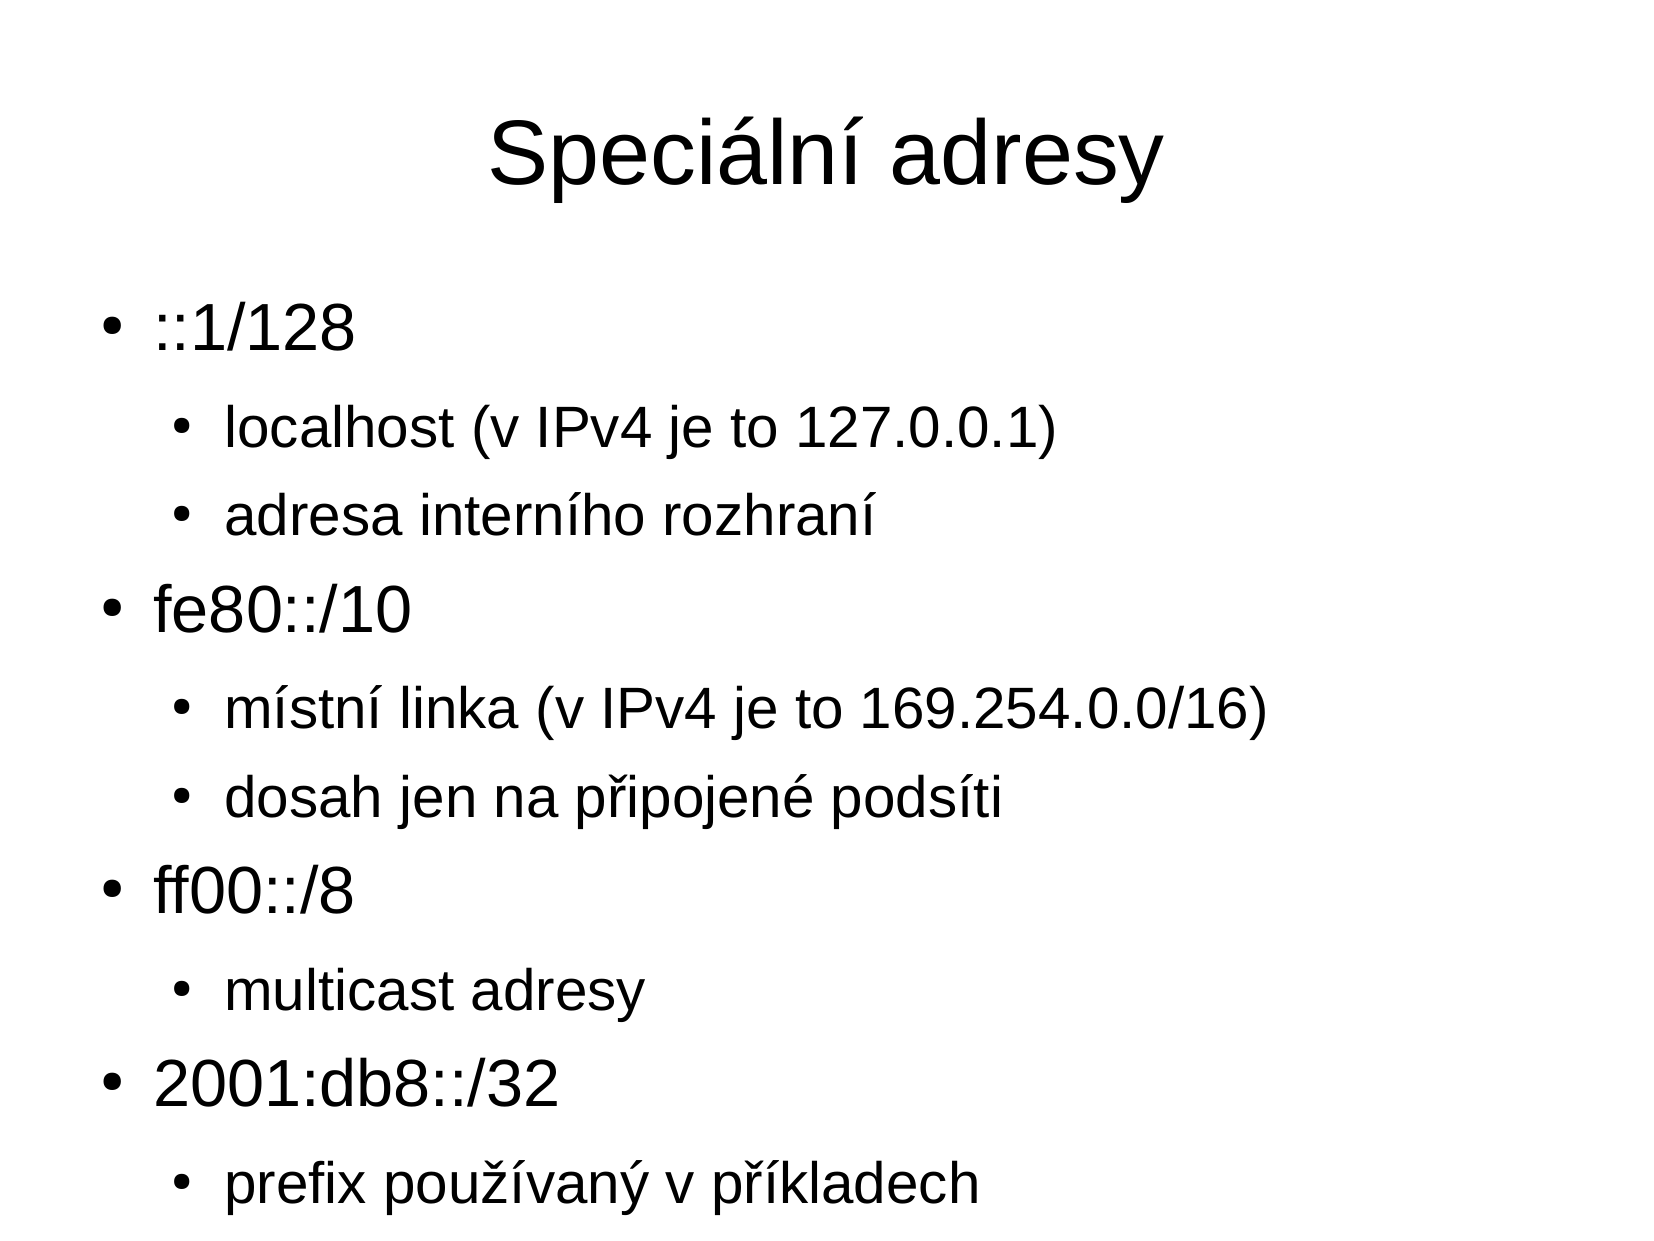

# Speciální adresy
::1/128
localhost (v IPv4 je to 127.0.0.1)
adresa interního rozhraní
fe80::/10
místní linka (v IPv4 je to 169.254.0.0/16)
dosah jen na připojené podsíti
ff00::/8
multicast adresy
2001:db8::/32
prefix používaný v příkladech